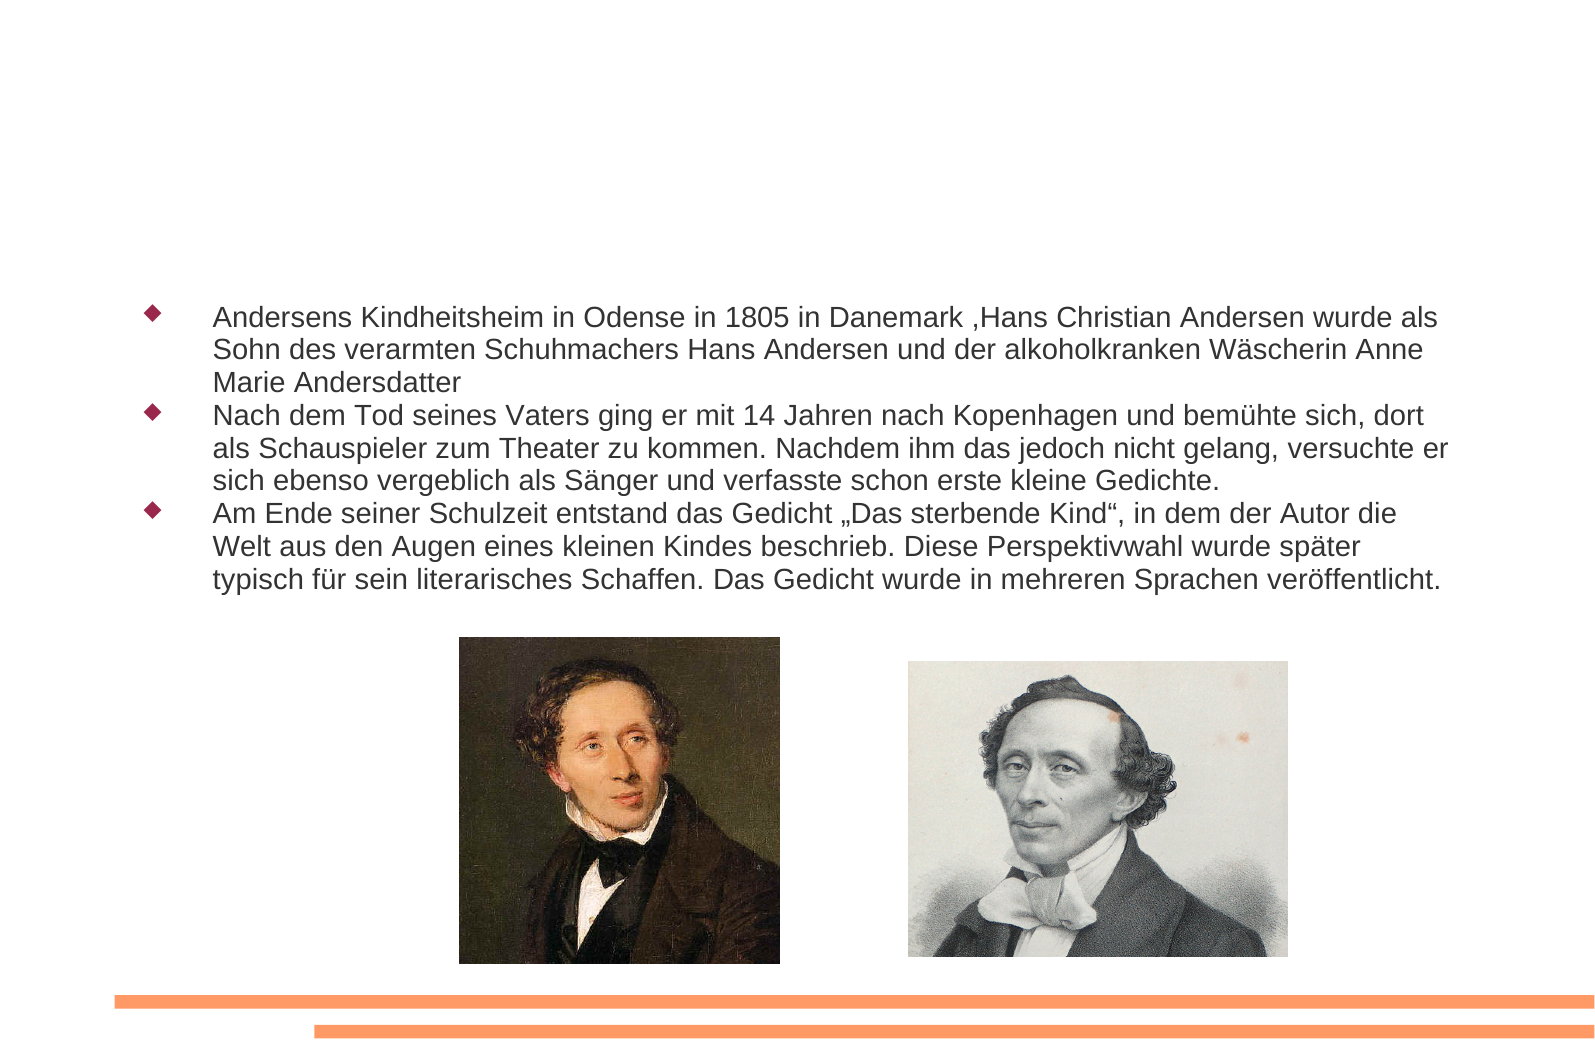

# Andersens Kindheitsheim in Odense in 1805 in Danemark ,Hans Christian Andersen wurde als Sohn des verarmten Schuhmachers Hans Andersen und der alkoholkranken Wäscherin Anne Marie Andersdatter
Nach dem Tod seines Vaters ging er mit 14 Jahren nach Kopenhagen und bemühte sich, dort als Schauspieler zum Theater zu kommen. Nachdem ihm das jedoch nicht gelang, versuchte er sich ebenso vergeblich als Sänger und verfasste schon erste kleine Gedichte.
Am Ende seiner Schulzeit entstand das Gedicht „Das sterbende Kind“, in dem der Autor die Welt aus den Augen eines kleinen Kindes beschrieb. Diese Perspektivwahl wurde später typisch für sein literarisches Schaffen. Das Gedicht wurde in mehreren Sprachen veröffentlicht.